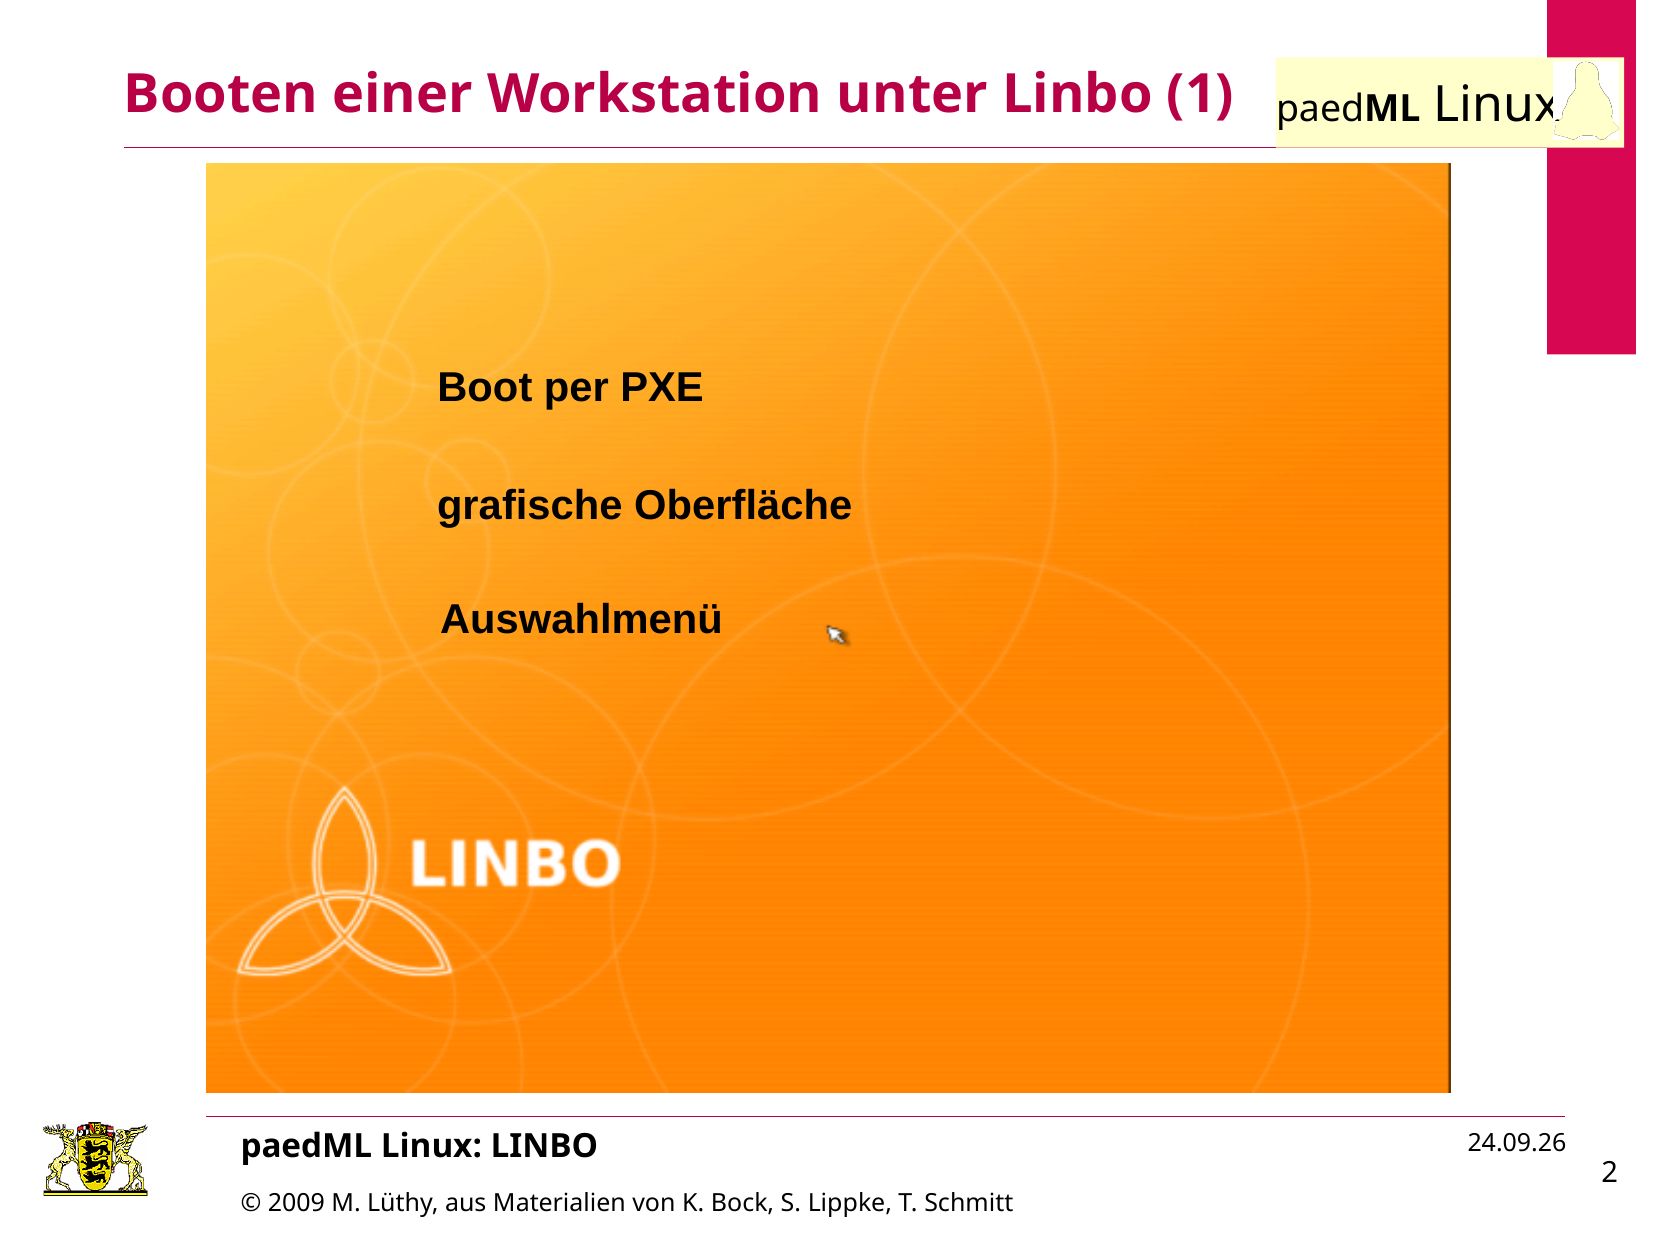

# Booten einer Workstation unter Linbo (1)
Boot per PXE
grafische Oberfläche
Auswahlmenü
© M. Lüthy, J. von der Ruhr, G. Rabus, M. Müller
2